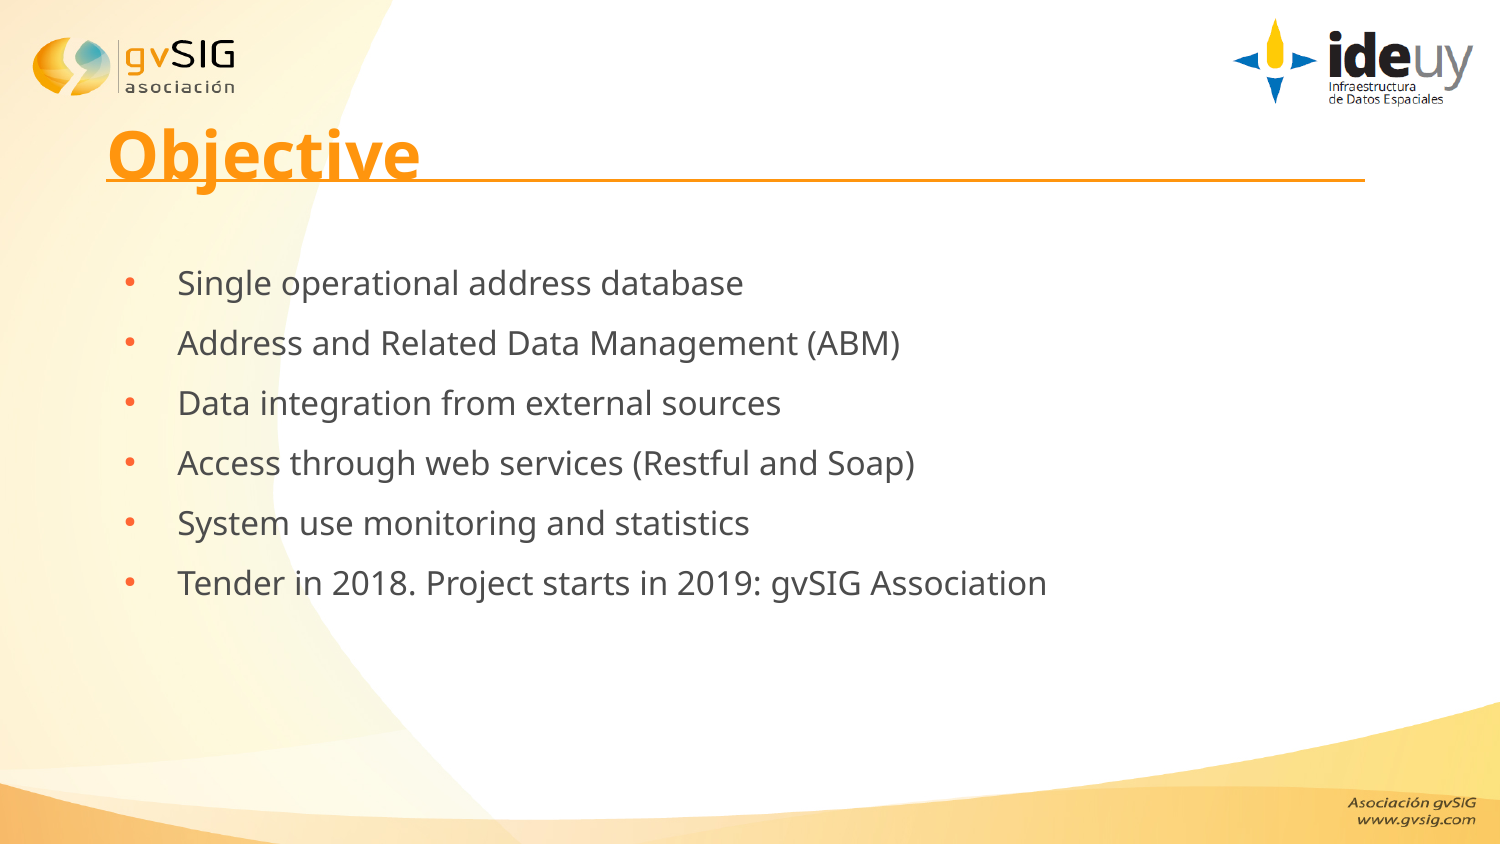

# Objective
Single operational address database
Address and Related Data Management (ABM)
Data integration from external sources
Access through web services (Restful and Soap)
System use monitoring and statistics
Tender in 2018. Project starts in 2019: gvSIG Association